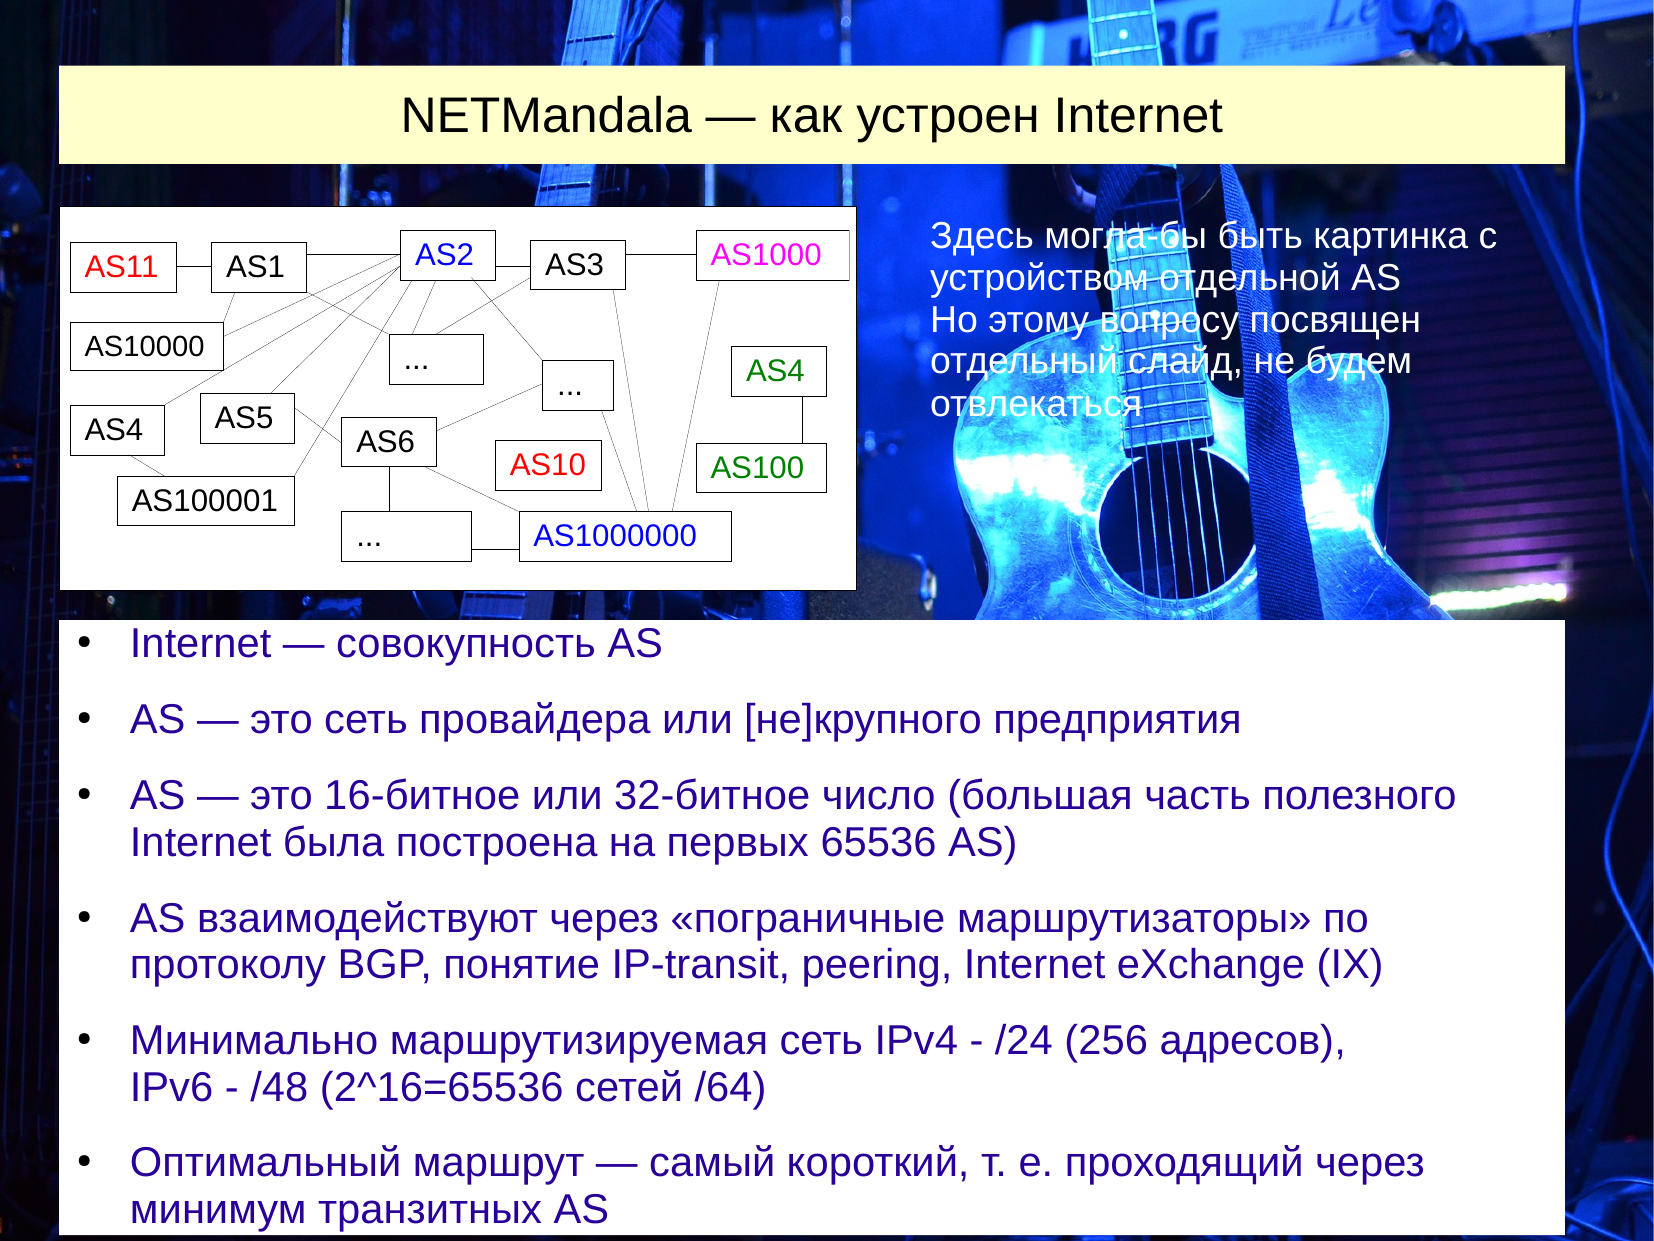

# NETMandala — как устроен Internet
Здесь могла-бы быть картинка с устройством отдельной AS
Но этому вопросу посвящен отдельный слайд, не будем отвлекаться
Internet — совокупность AS
AS — это сеть провайдера или [не]крупного предприятия
AS — это 16-битное или 32-битное число (большая часть полезного Internet была построена на первых 65536 AS)
AS взаимодействуют через «пограничные маршрутизаторы» по протоколу BGP, понятие IP-transit, peering, Internet eXchange (IX)
Минимально маршрутизируемая сеть IPv4 - /24 (256 адресов),
IPv6 - /48 (2^16=65536 сетей /64)
Оптимальный маршрут — самый короткий, т. е. проходящий через минимум транзитных AS